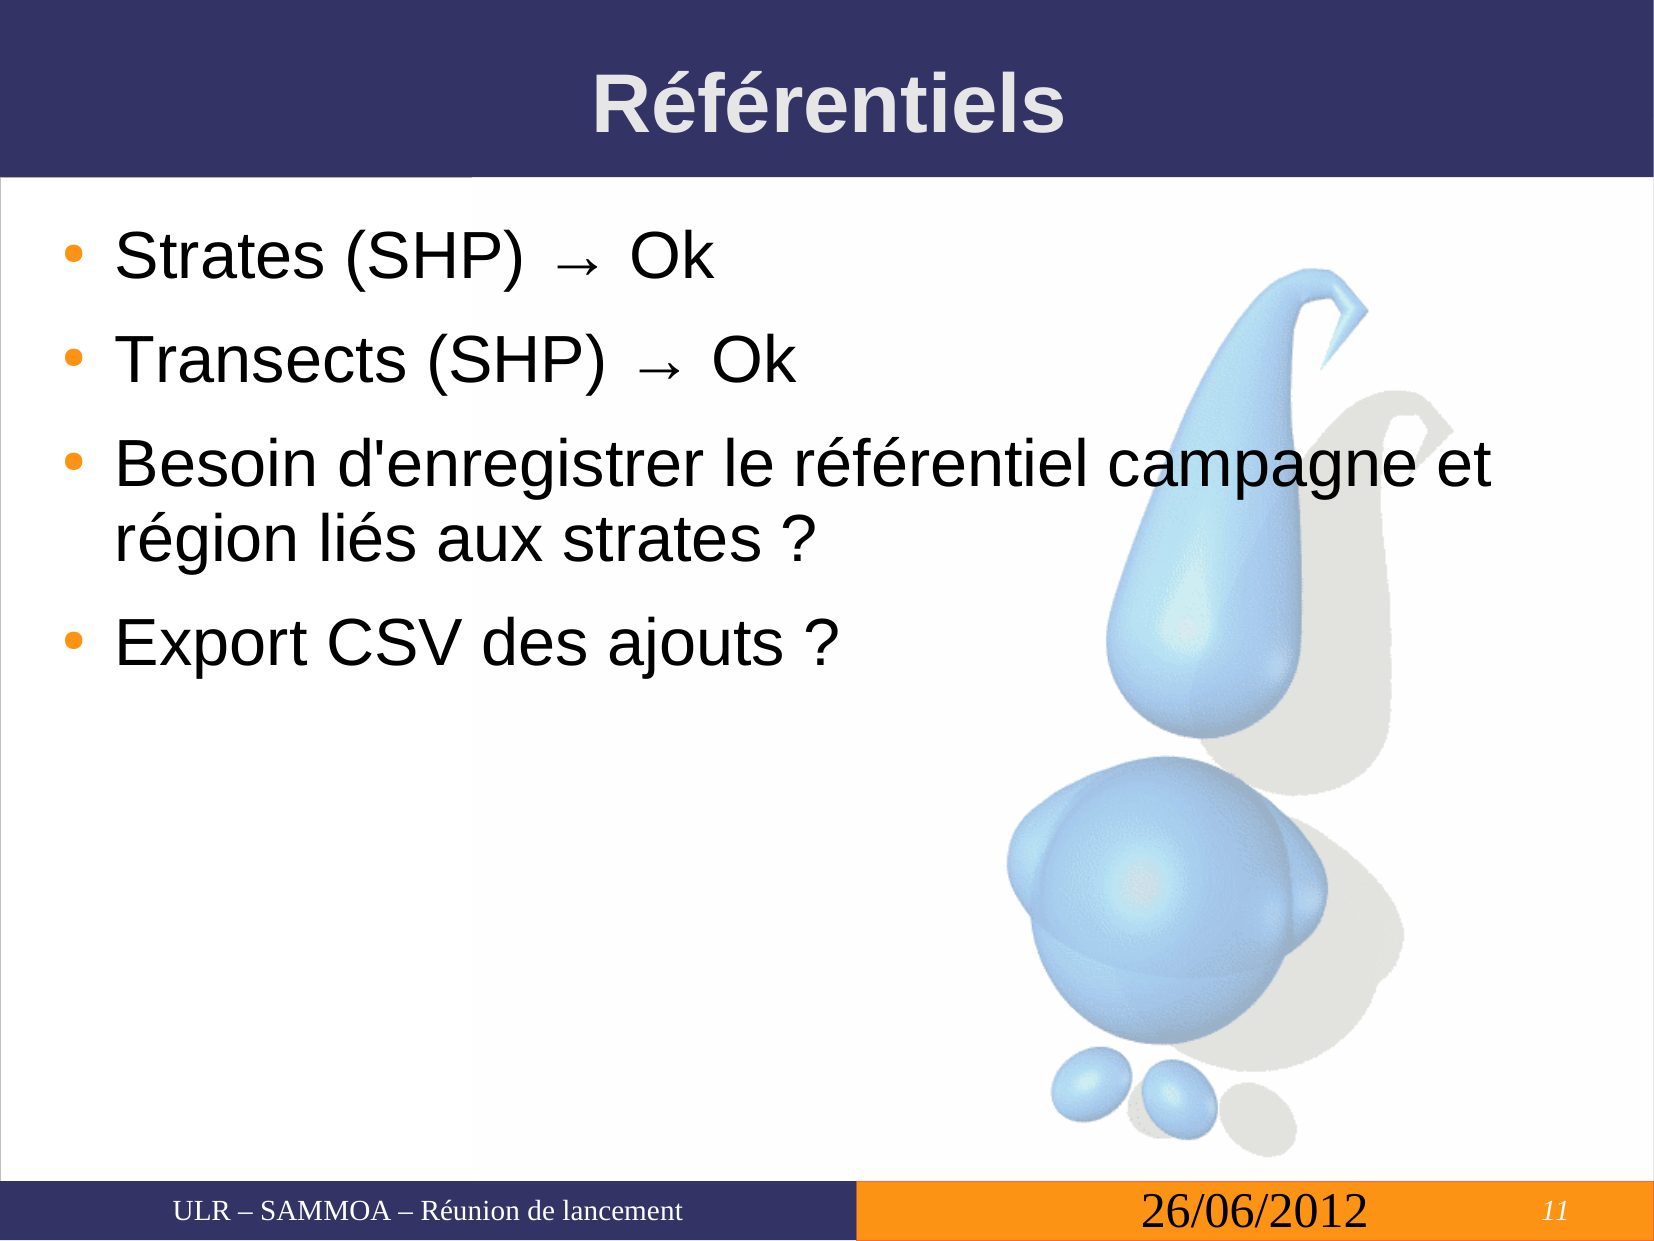

# Référentiels
Strates (SHP) → Ok
Transects (SHP) → Ok
Besoin d'enregistrer le référentiel campagne et région liés aux strates ?
Export CSV des ajouts ?
11